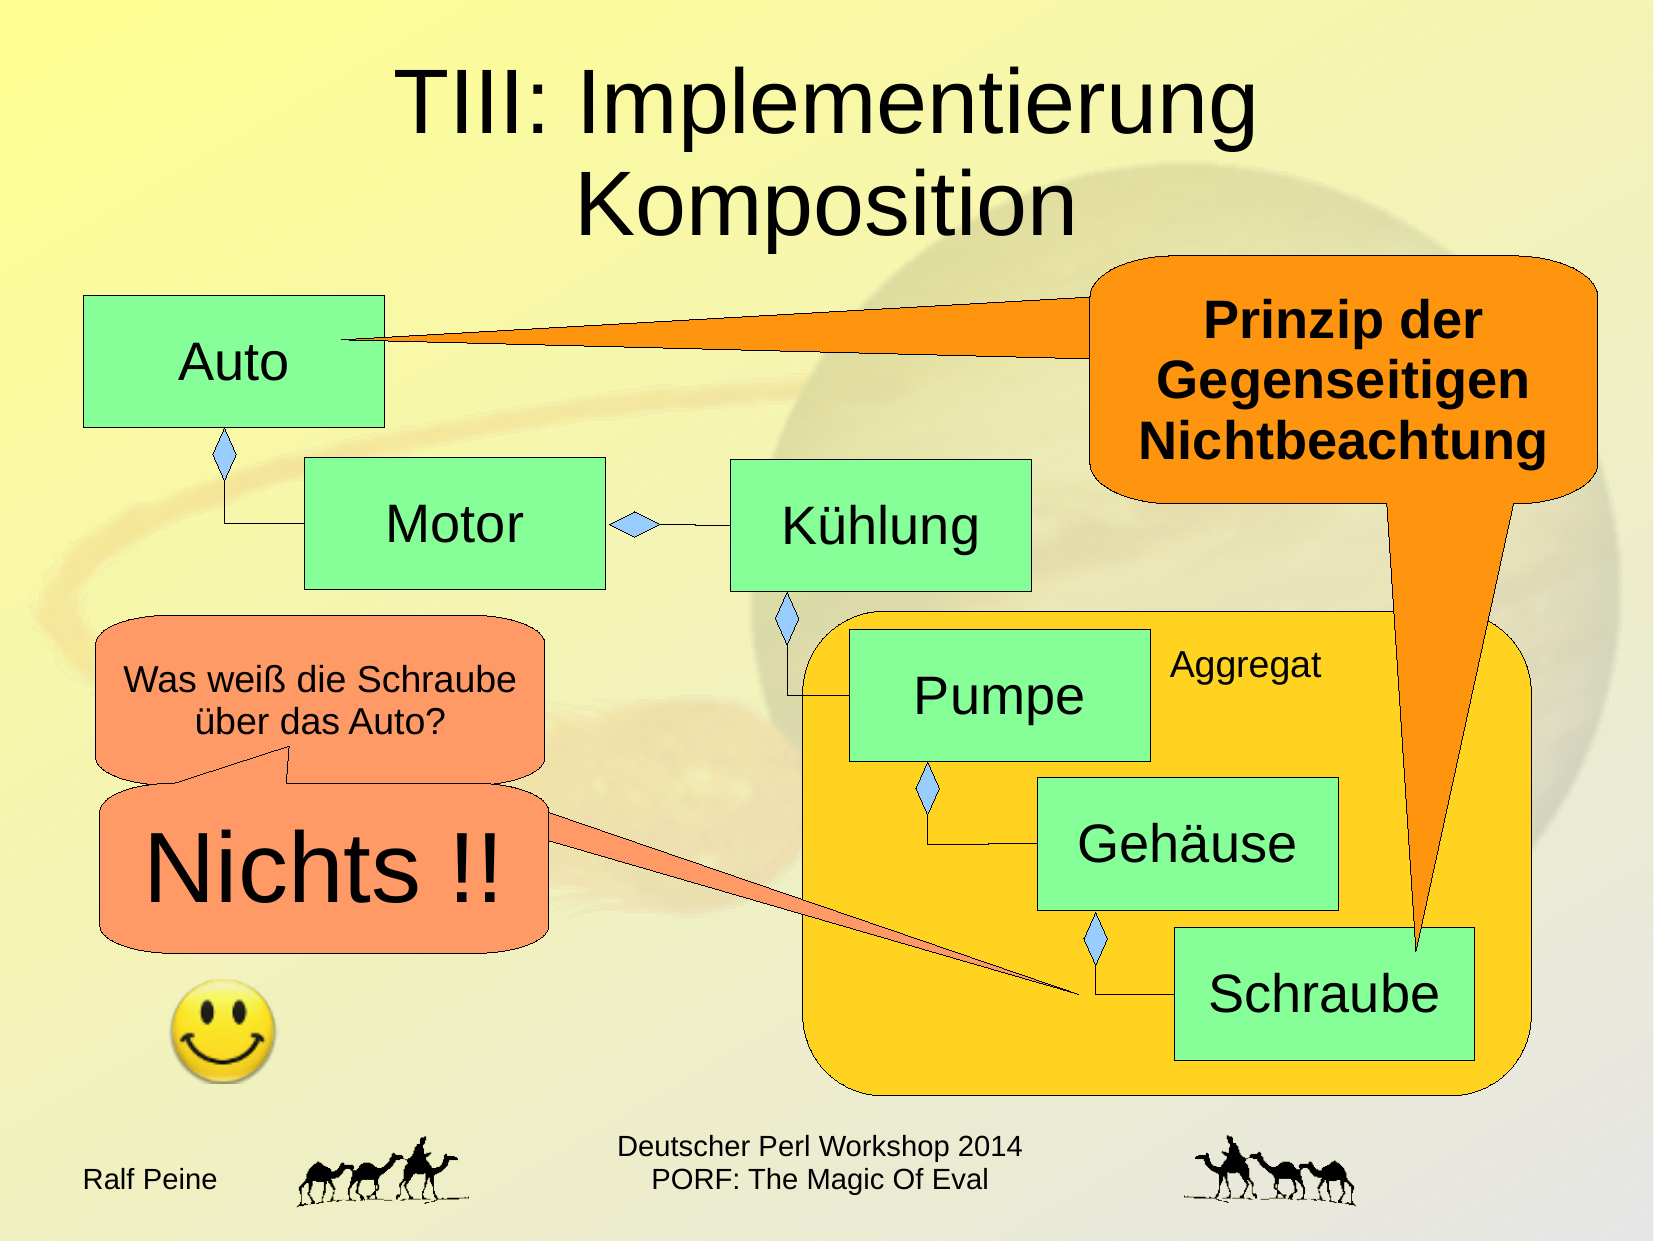

# TIII: Implementierung Komposition
Prinzip der
Gegenseitigen
Nichtbeachtung
Prinzip der
Gegenseitigen
Nichtbeachtung
Auto
Motor
Kühlung
 Aggregat
Was weiß die Schraube
über das Auto?
Pumpe
Gehäuse
Nichts !!
Schraube